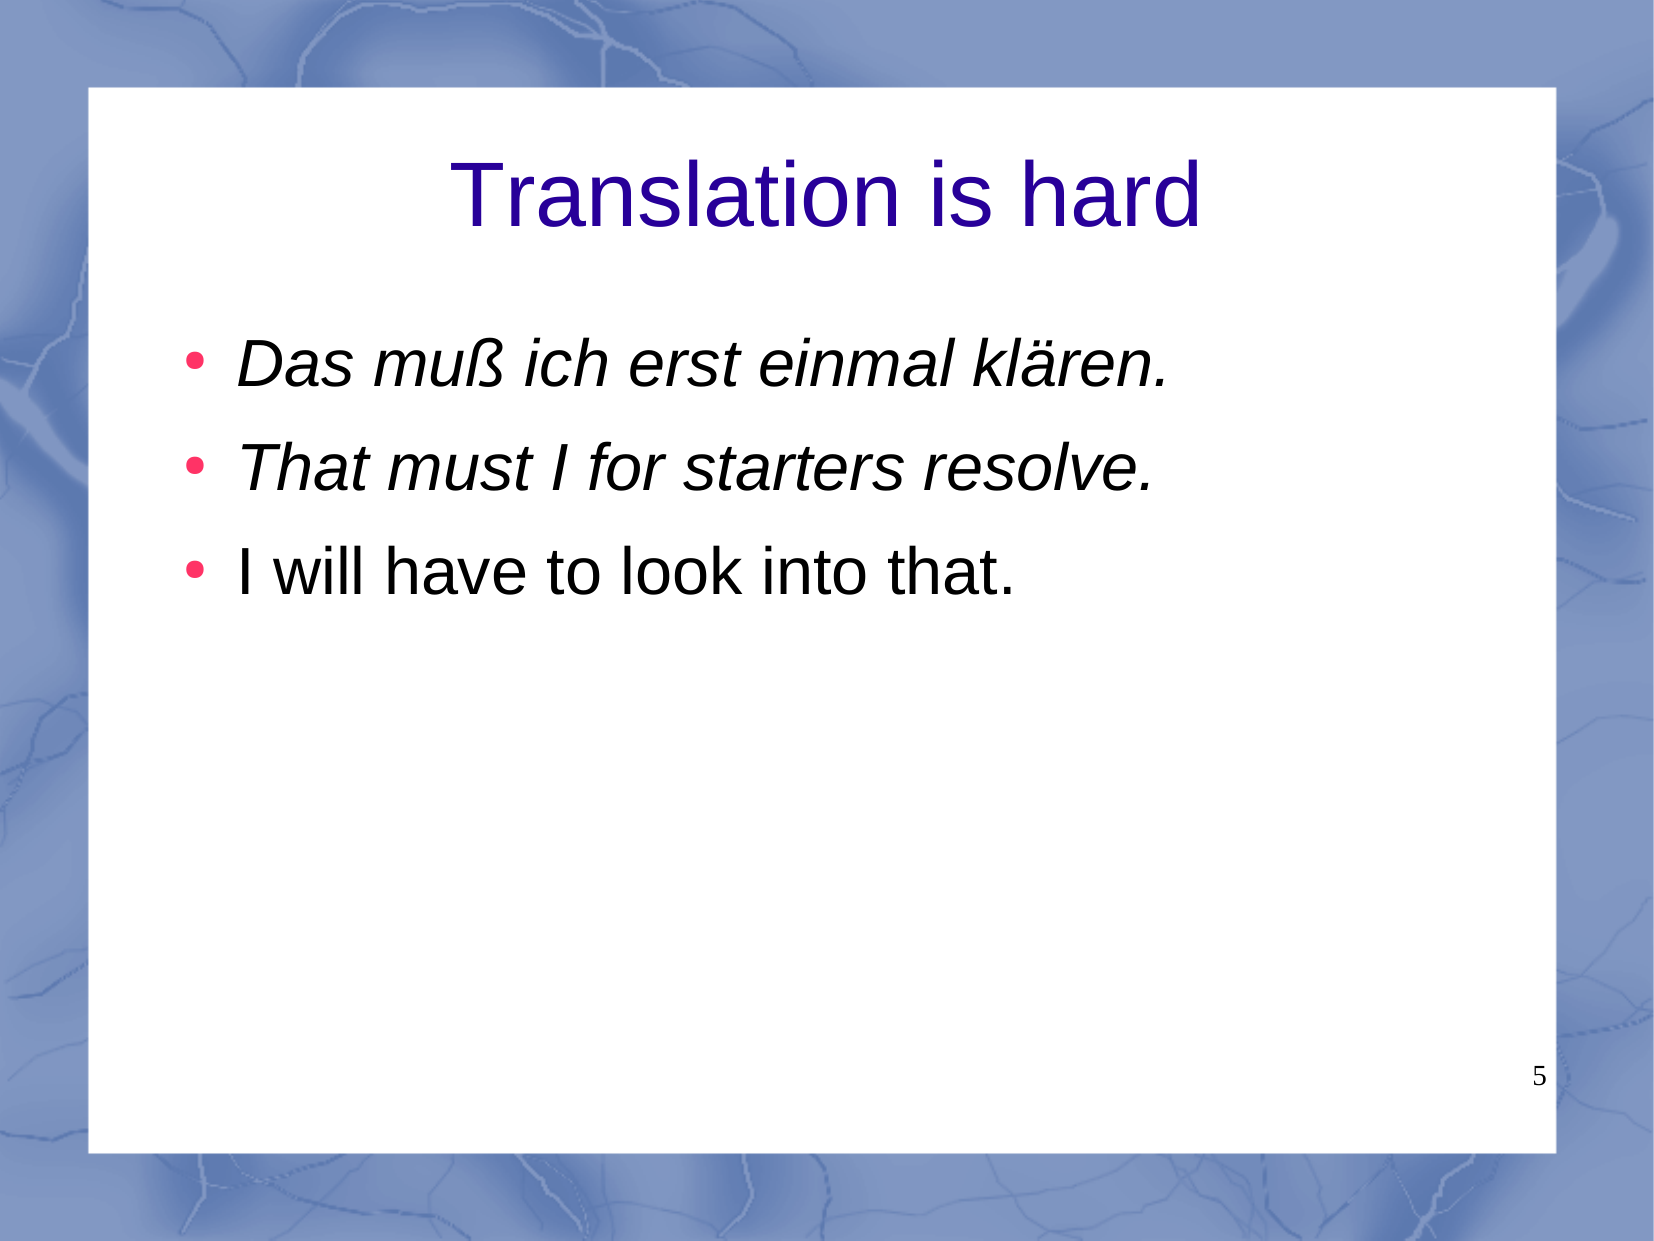

Translation is hard
# Das muß ich erst einmal klären.
That must I for starters resolve.
I will have to look into that.
5